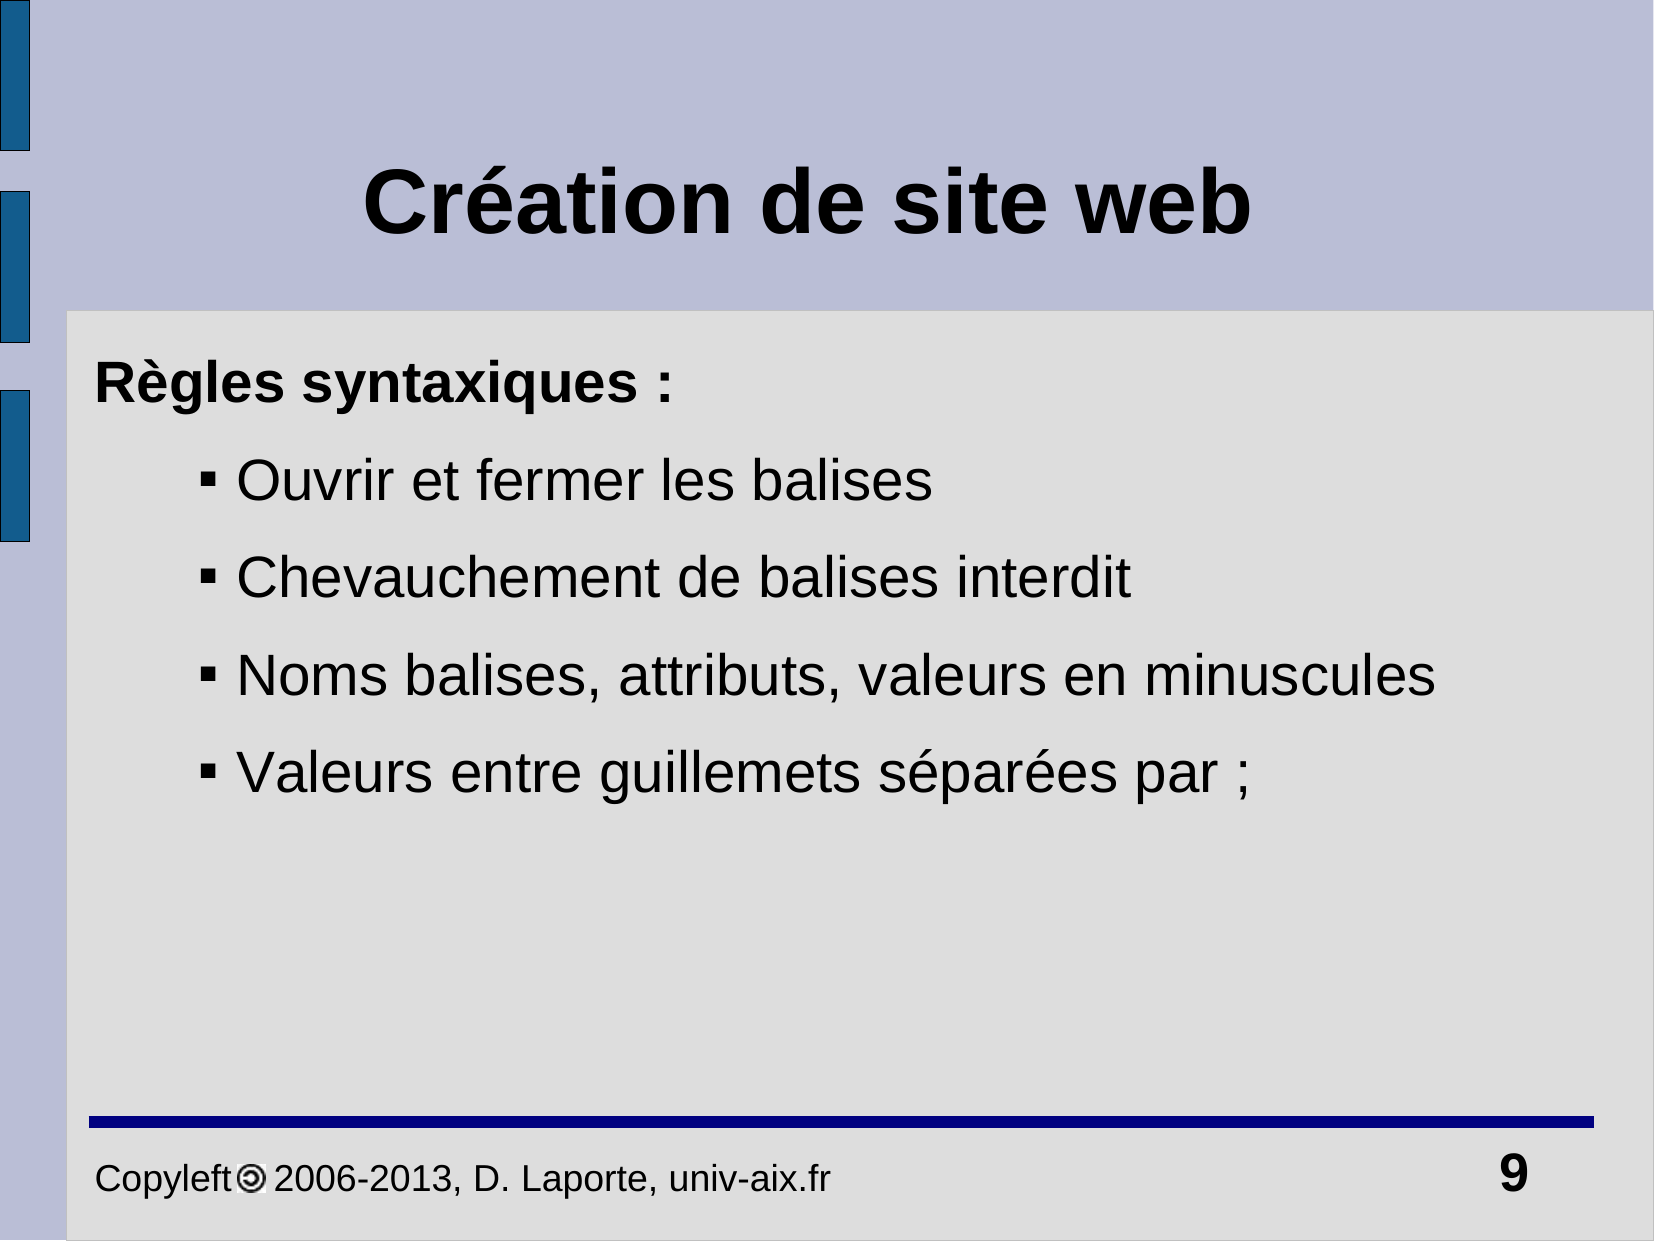

Règles syntaxiques :
Ouvrir et fermer les balises
Chevauchement de balises interdit
Noms balises, attributs, valeurs en minuscules
Valeurs entre guillemets séparées par ;